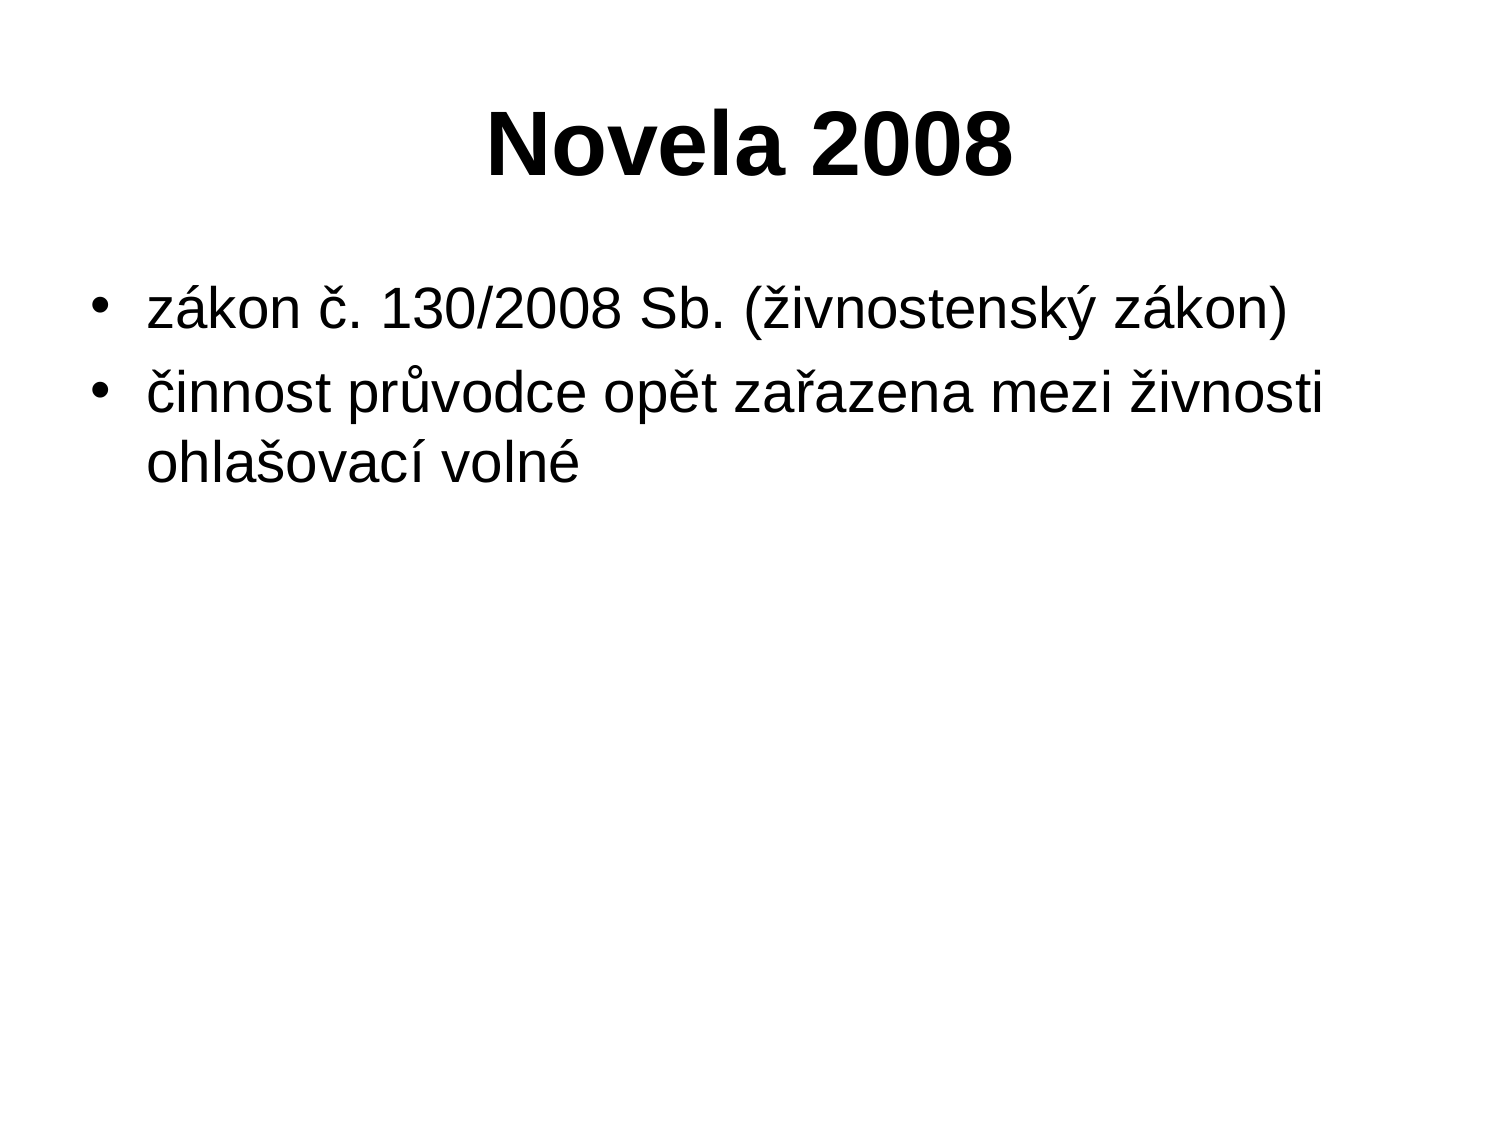

# Novela 2008
zákon č. 130/2008 Sb. (živnostenský zákon)
činnost průvodce opět zařazena mezi živnosti ohlašovací volné